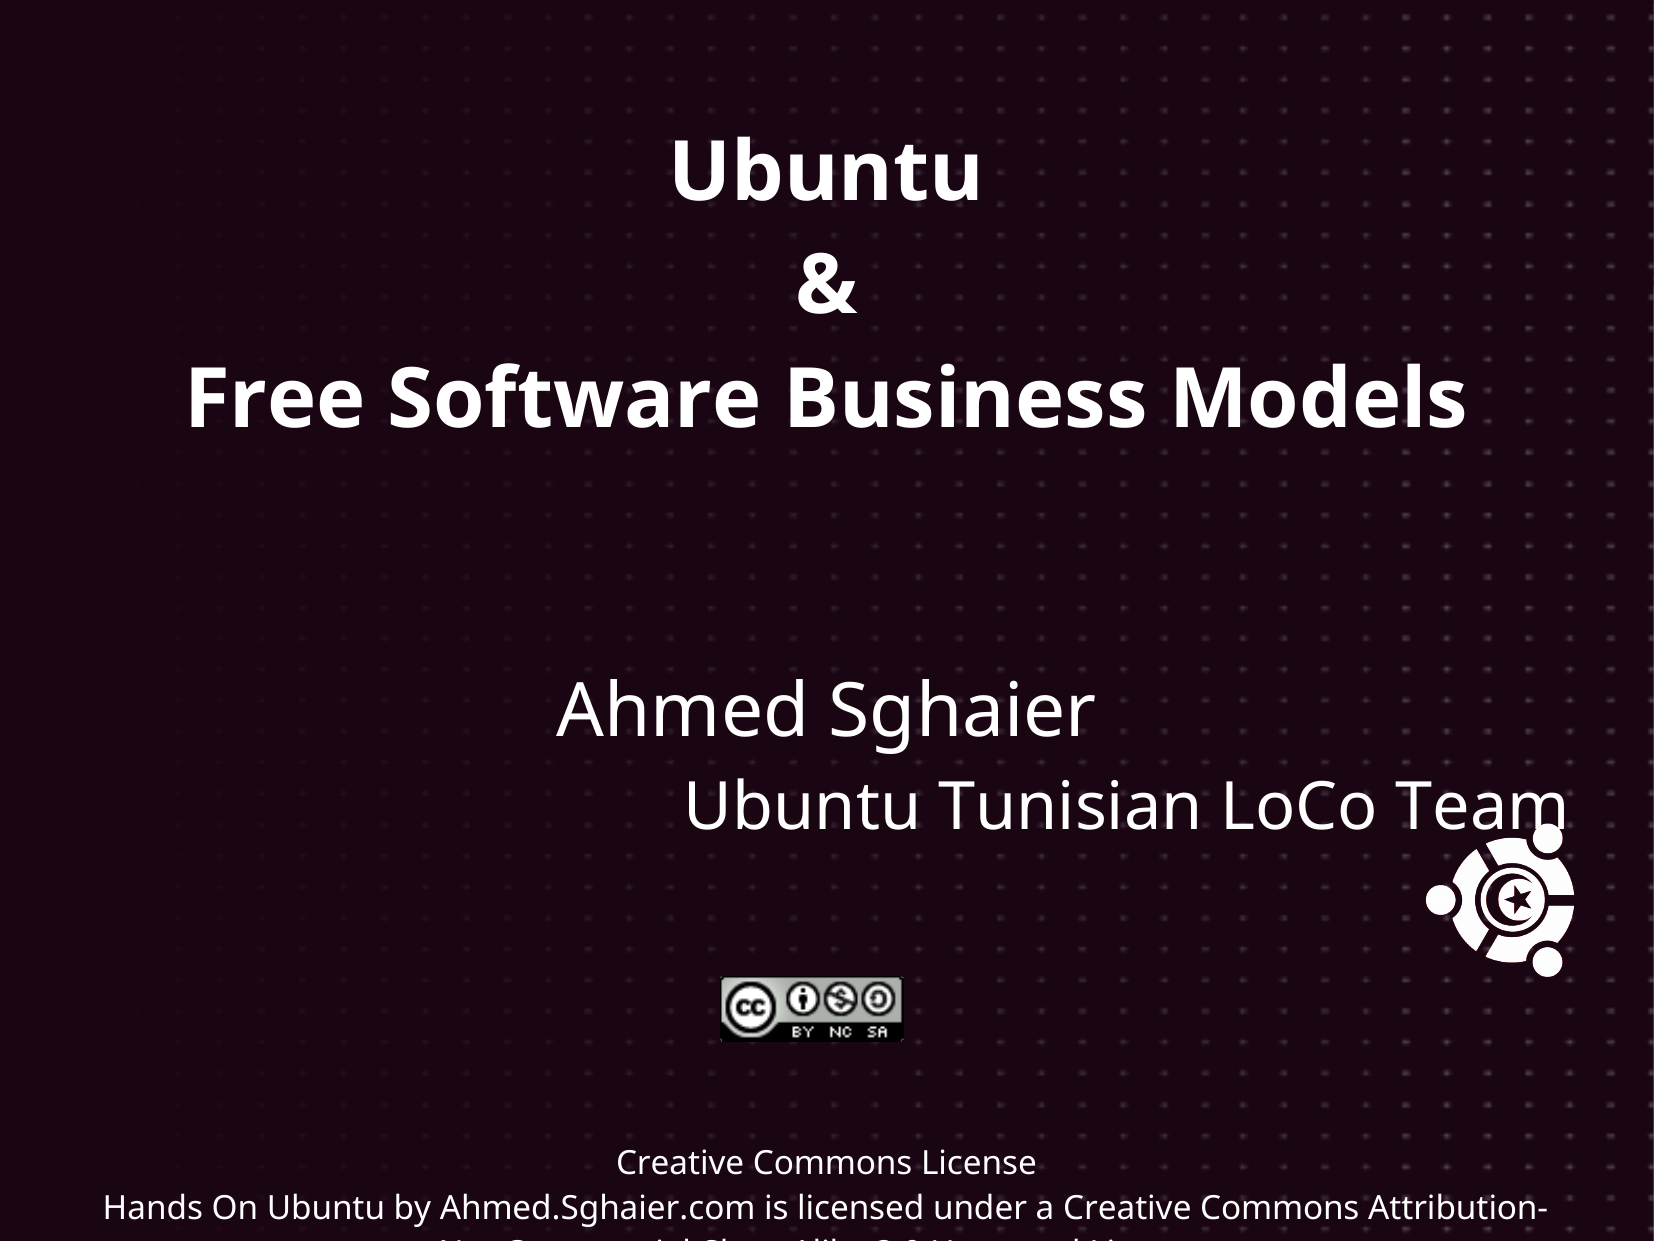

# Ubuntu
&
Free Software Business Models
Ahmed Sghaier
Ubuntu Tunisian LoCo Team
Creative Commons License
Hands On Ubuntu by Ahmed.Sghaier.com is licensed under a Creative Commons Attribution-NonCommercial-ShareAlike 3.0 Unported License.